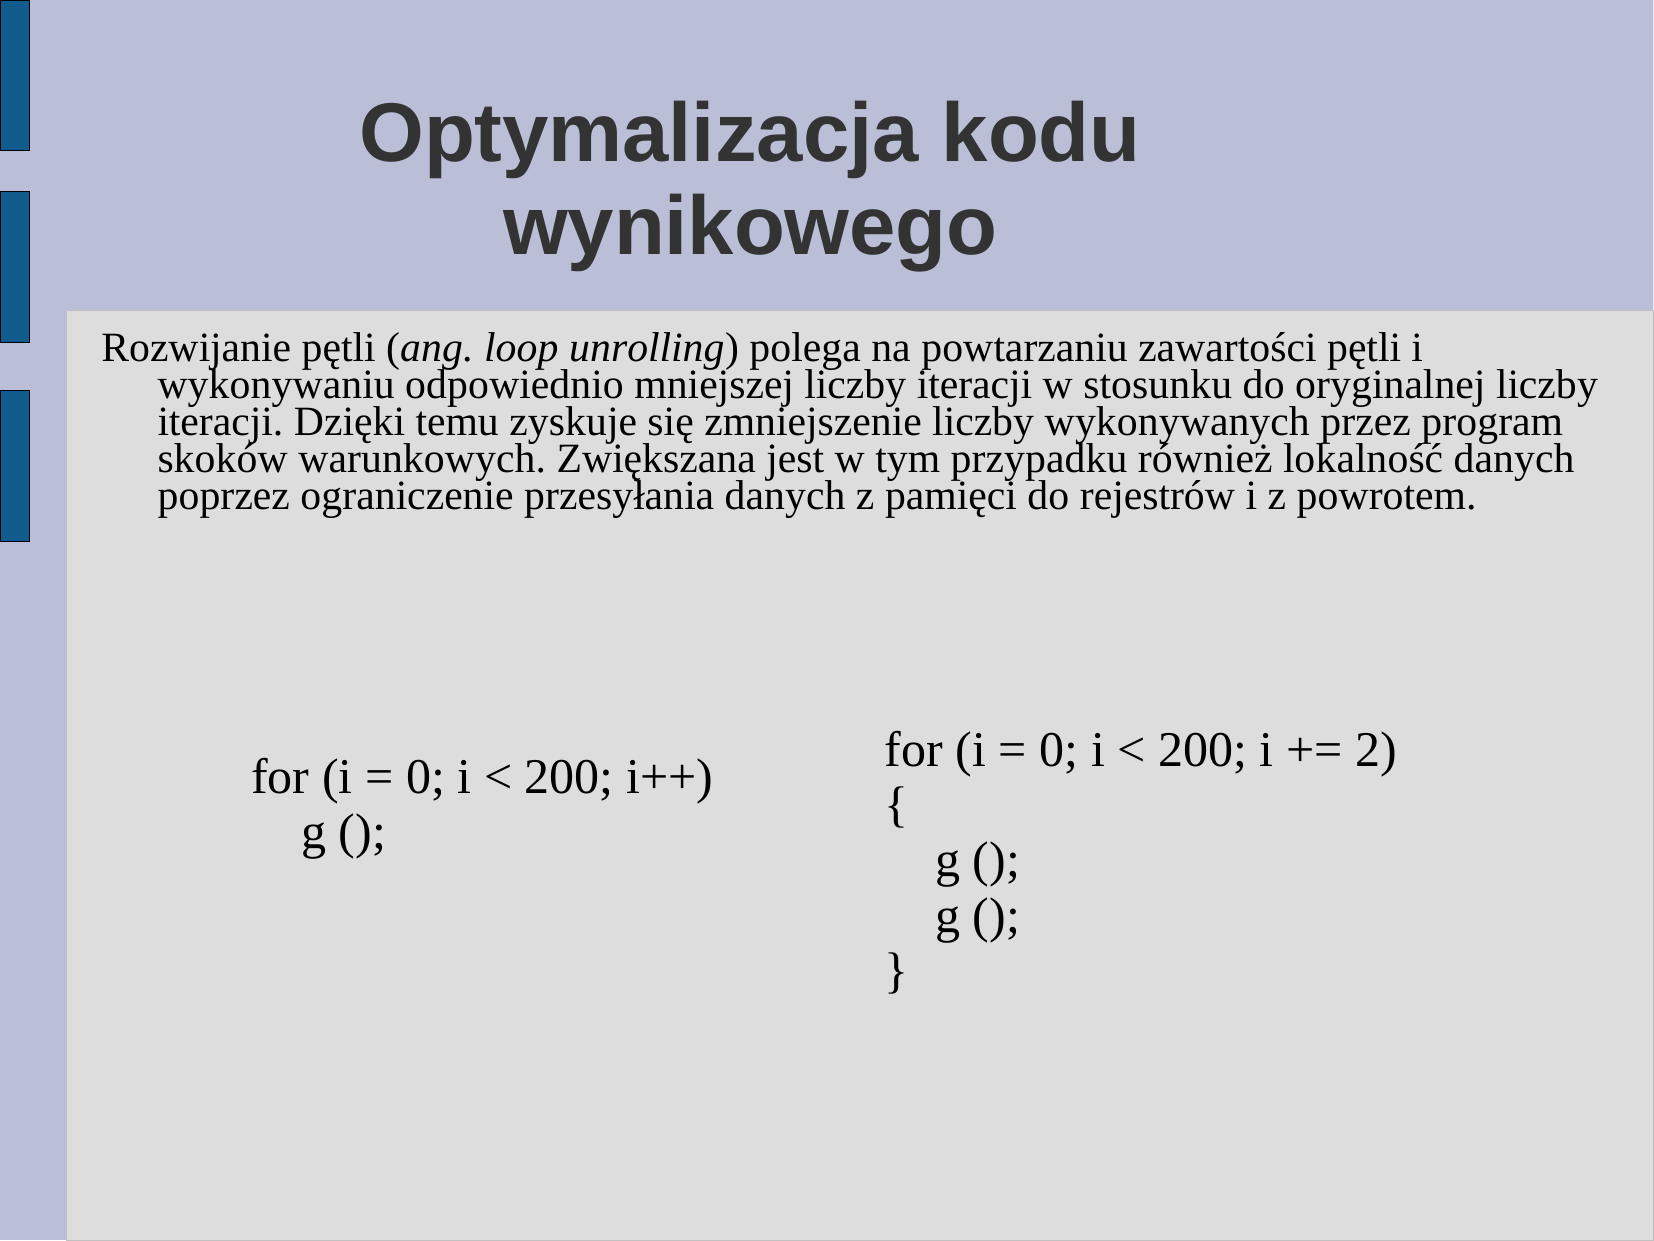

# Optymalizacja kodu wynikowego
Rozwijanie pętli (ang. loop unrolling) polega na powtarzaniu zawartości pętli i wykonywaniu odpowiednio mniejszej liczby iteracji w stosunku do oryginalnej liczby iteracji. Dzięki temu zyskuje się zmniejszenie liczby wykonywanych przez program skoków warunkowych. Zwiększana jest w tym przypadku również lokalność danych poprzez ograniczenie przesyłania danych z pamięci do rejestrów i z powrotem.
for (i = 0; i < 200; i += 2)
{
 g ();
 g ();
}
for (i = 0; i < 200; i++)
 g ();